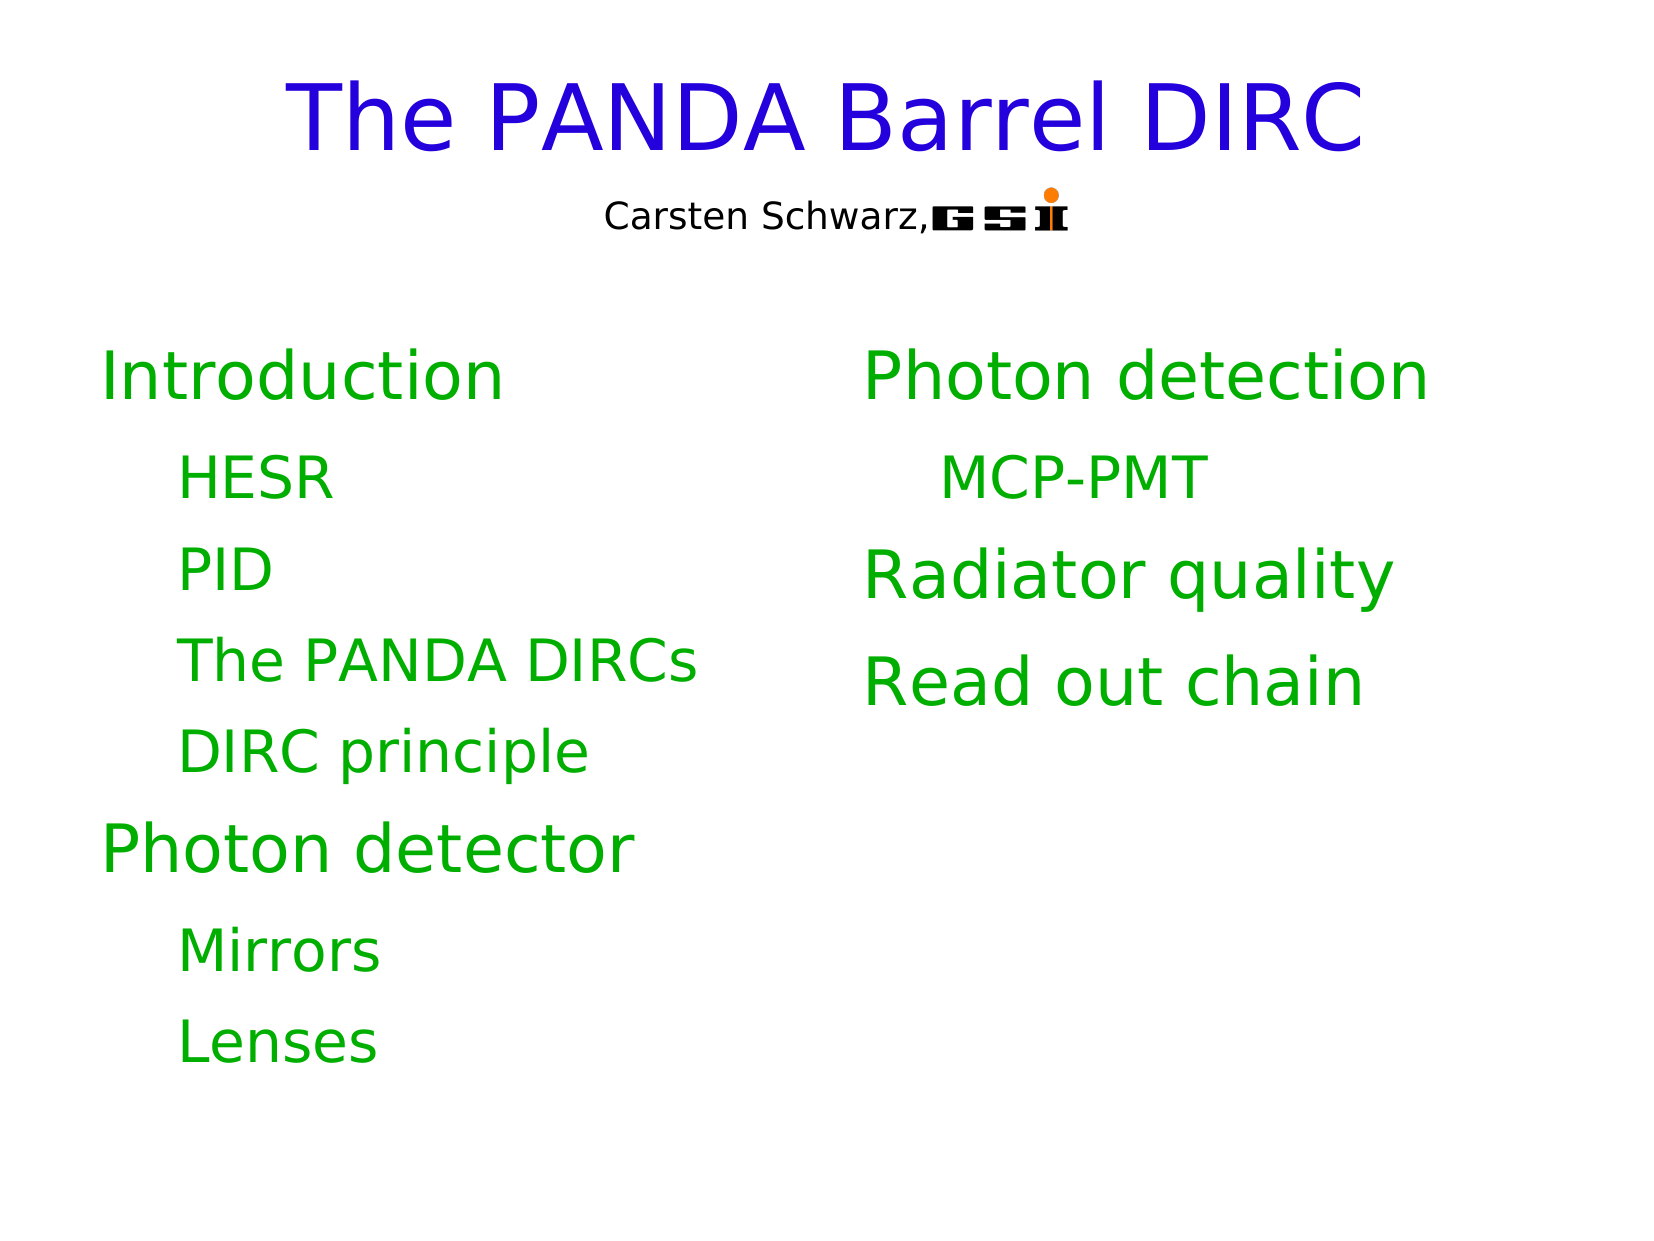

# The PANDA Barrel DIRC
Carsten Schwarz,
Introduction
HESR
PID
The PANDA DIRCs
DIRC principle
Photon detector
Mirrors
Lenses
Photon detection
MCP-PMT
Radiator quality
Read out chain